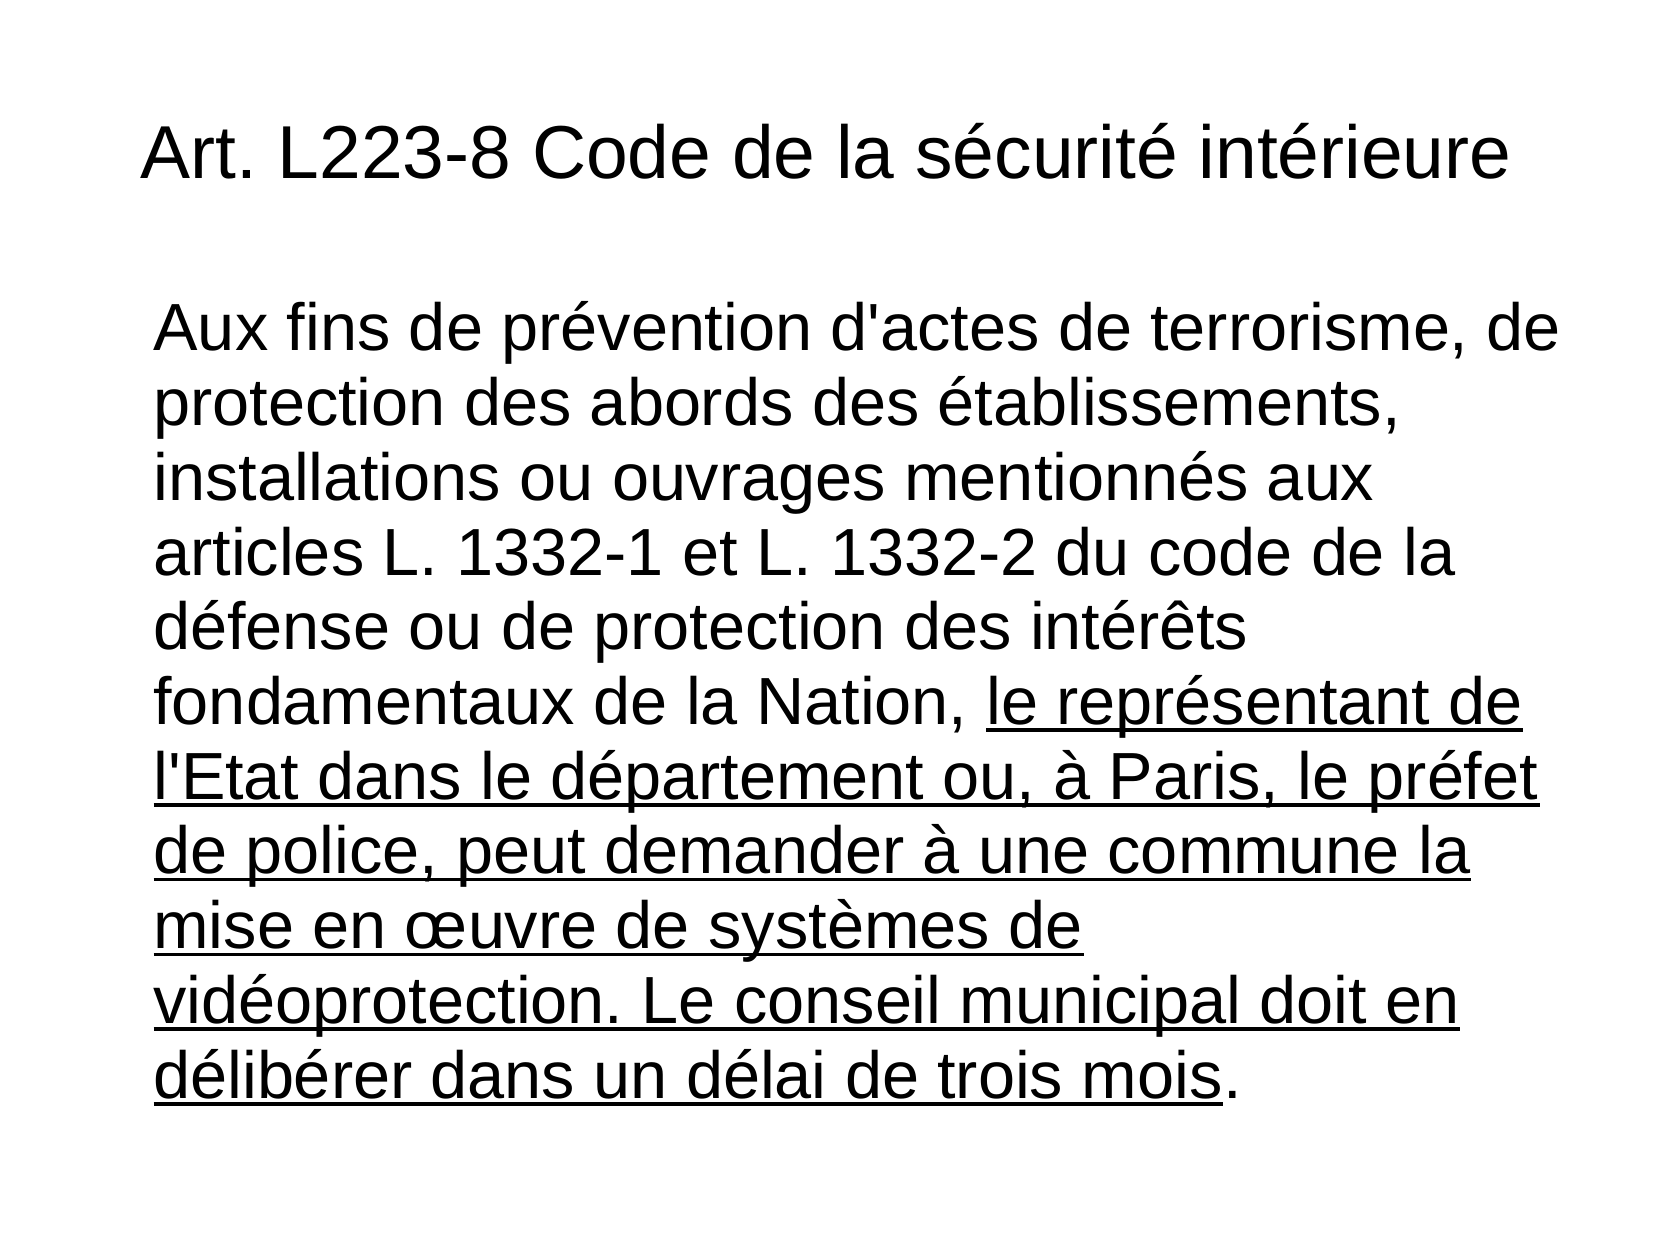

# Art. L223-8 Code de la sécurité intérieure
Aux fins de prévention d'actes de terrorisme, de protection des abords des établissements, installations ou ouvrages mentionnés aux articles L. 1332-1 et L. 1332-2 du code de la défense ou de protection des intérêts fondamentaux de la Nation, le représentant de l'Etat dans le département ou, à Paris, le préfet de police, peut demander à une commune la mise en œuvre de systèmes de vidéoprotection. Le conseil municipal doit en délibérer dans un délai de trois mois.